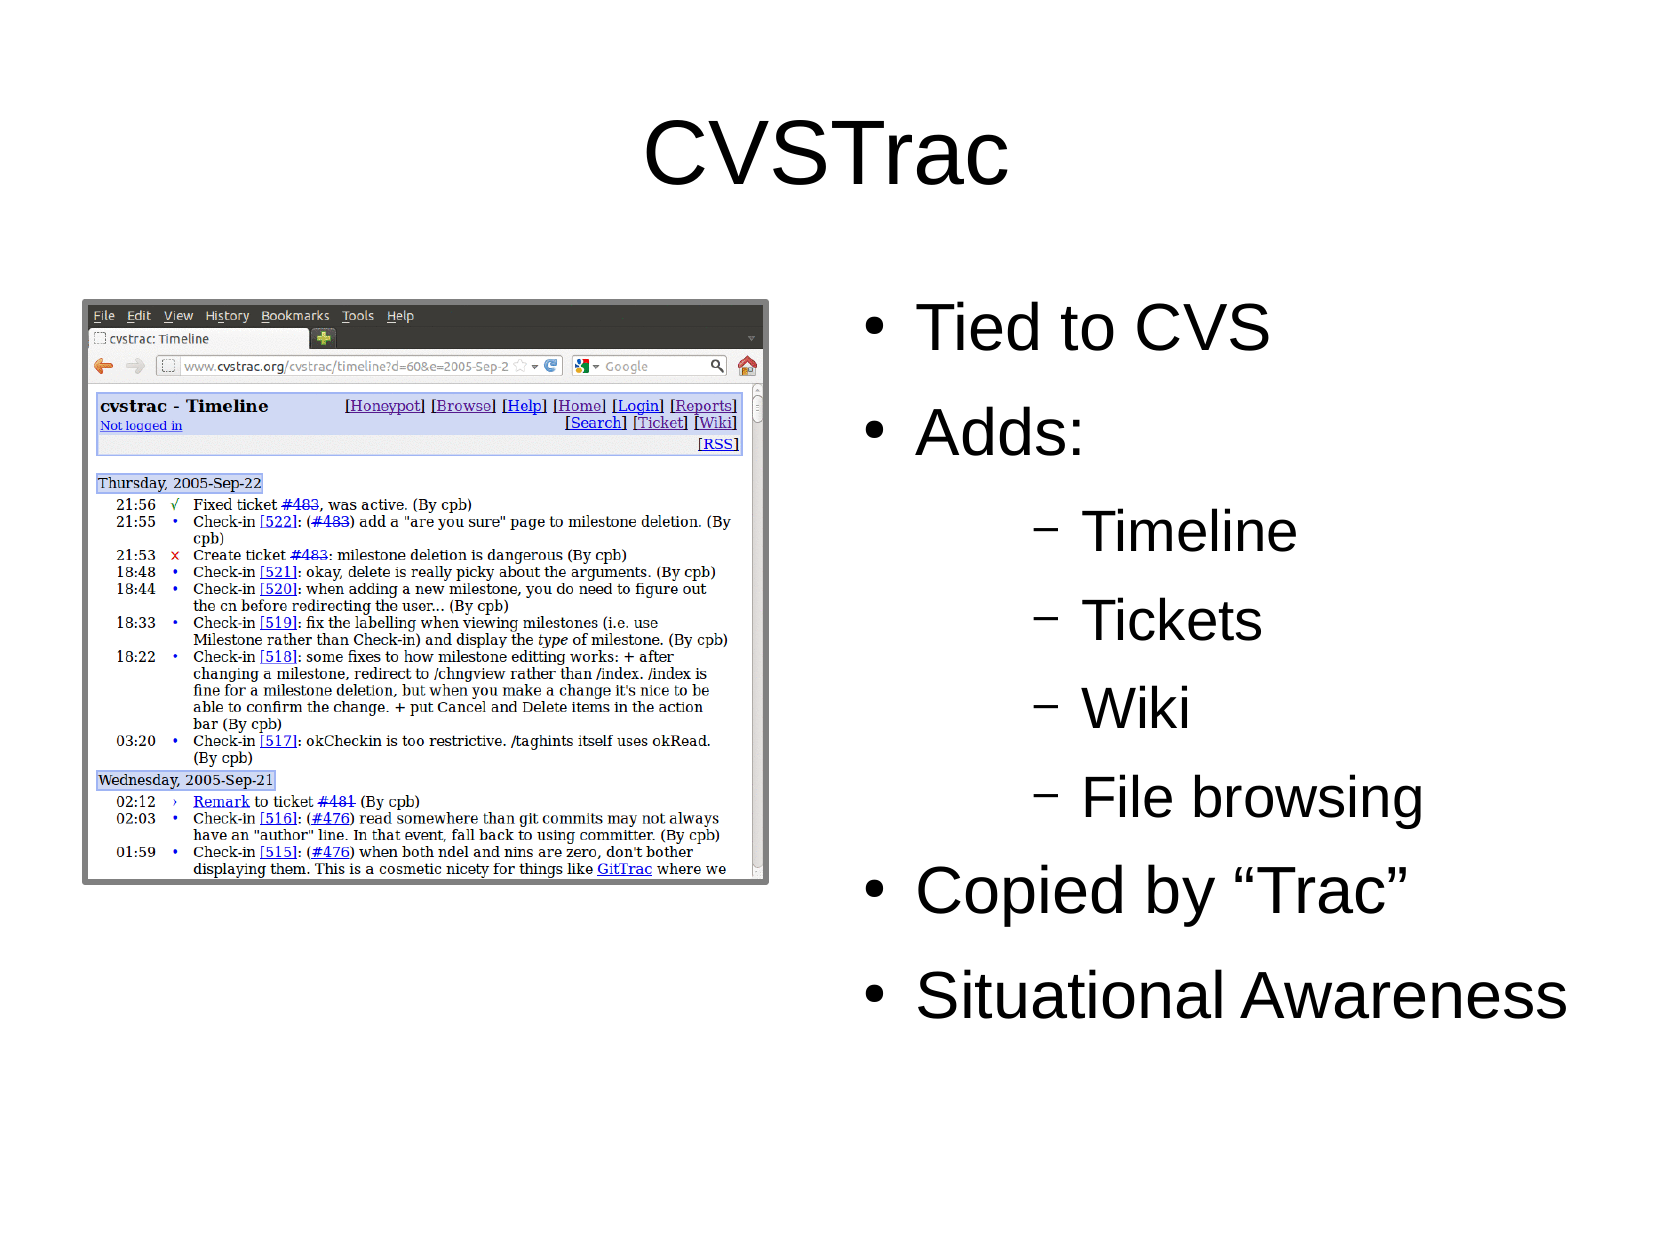

# CVSTrac
Tied to CVS
Adds:
Timeline
Tickets
Wiki
File browsing
Copied by “Trac”
Situational Awareness